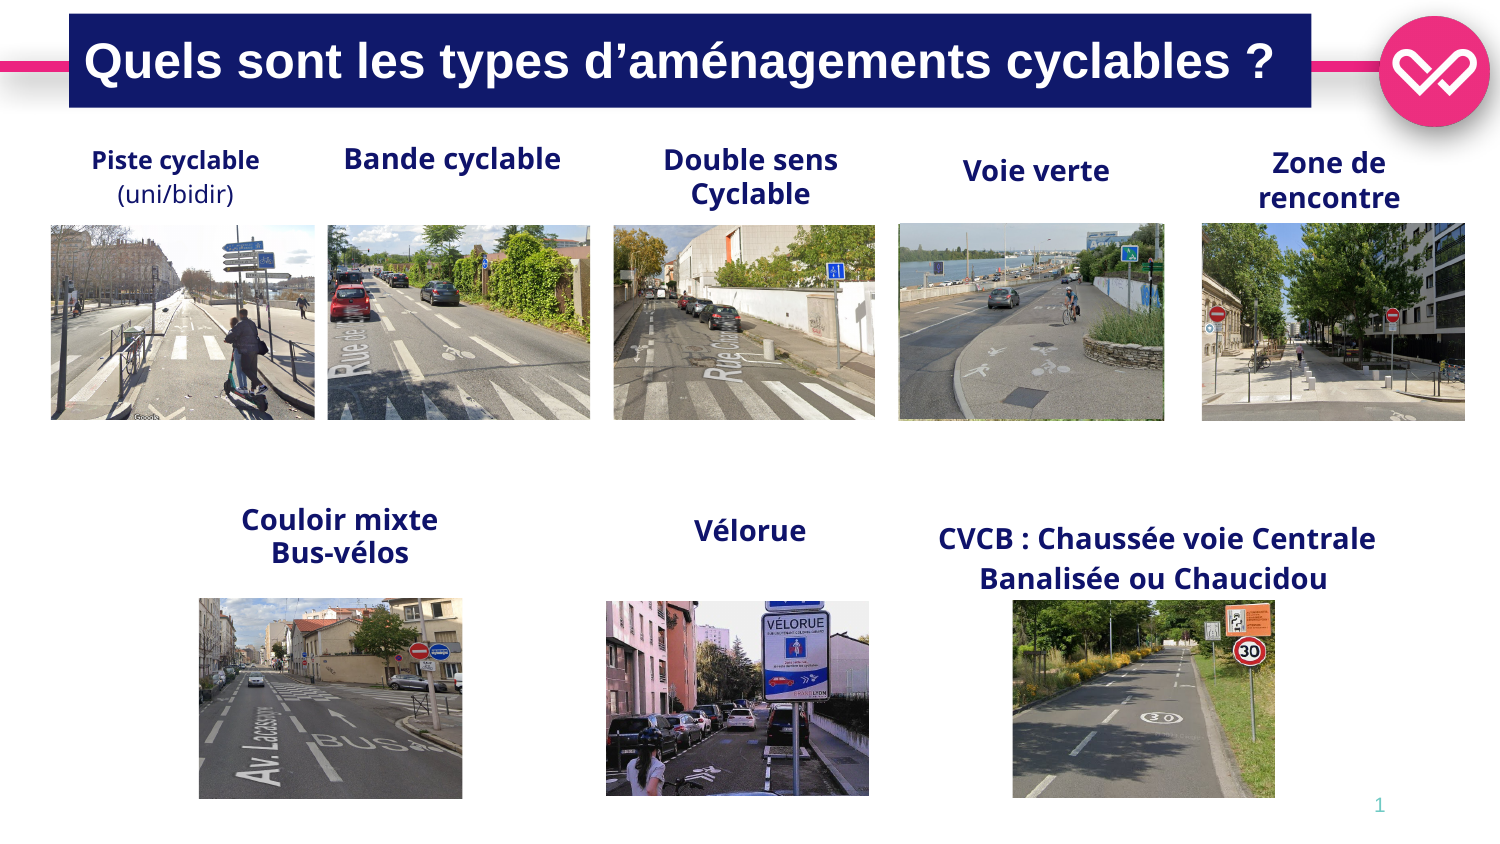

Quels sont les types d’aménagements cyclables ?
# Piste cyclable
(uni/bidir)
Bande cyclable
Double sens Cyclable
Zone de rencontre
Voie verte
Couloir mixte
Bus-vélos
Vélorue
CVCB : Chaussée voie Centrale Banalisée ou Chaucidou